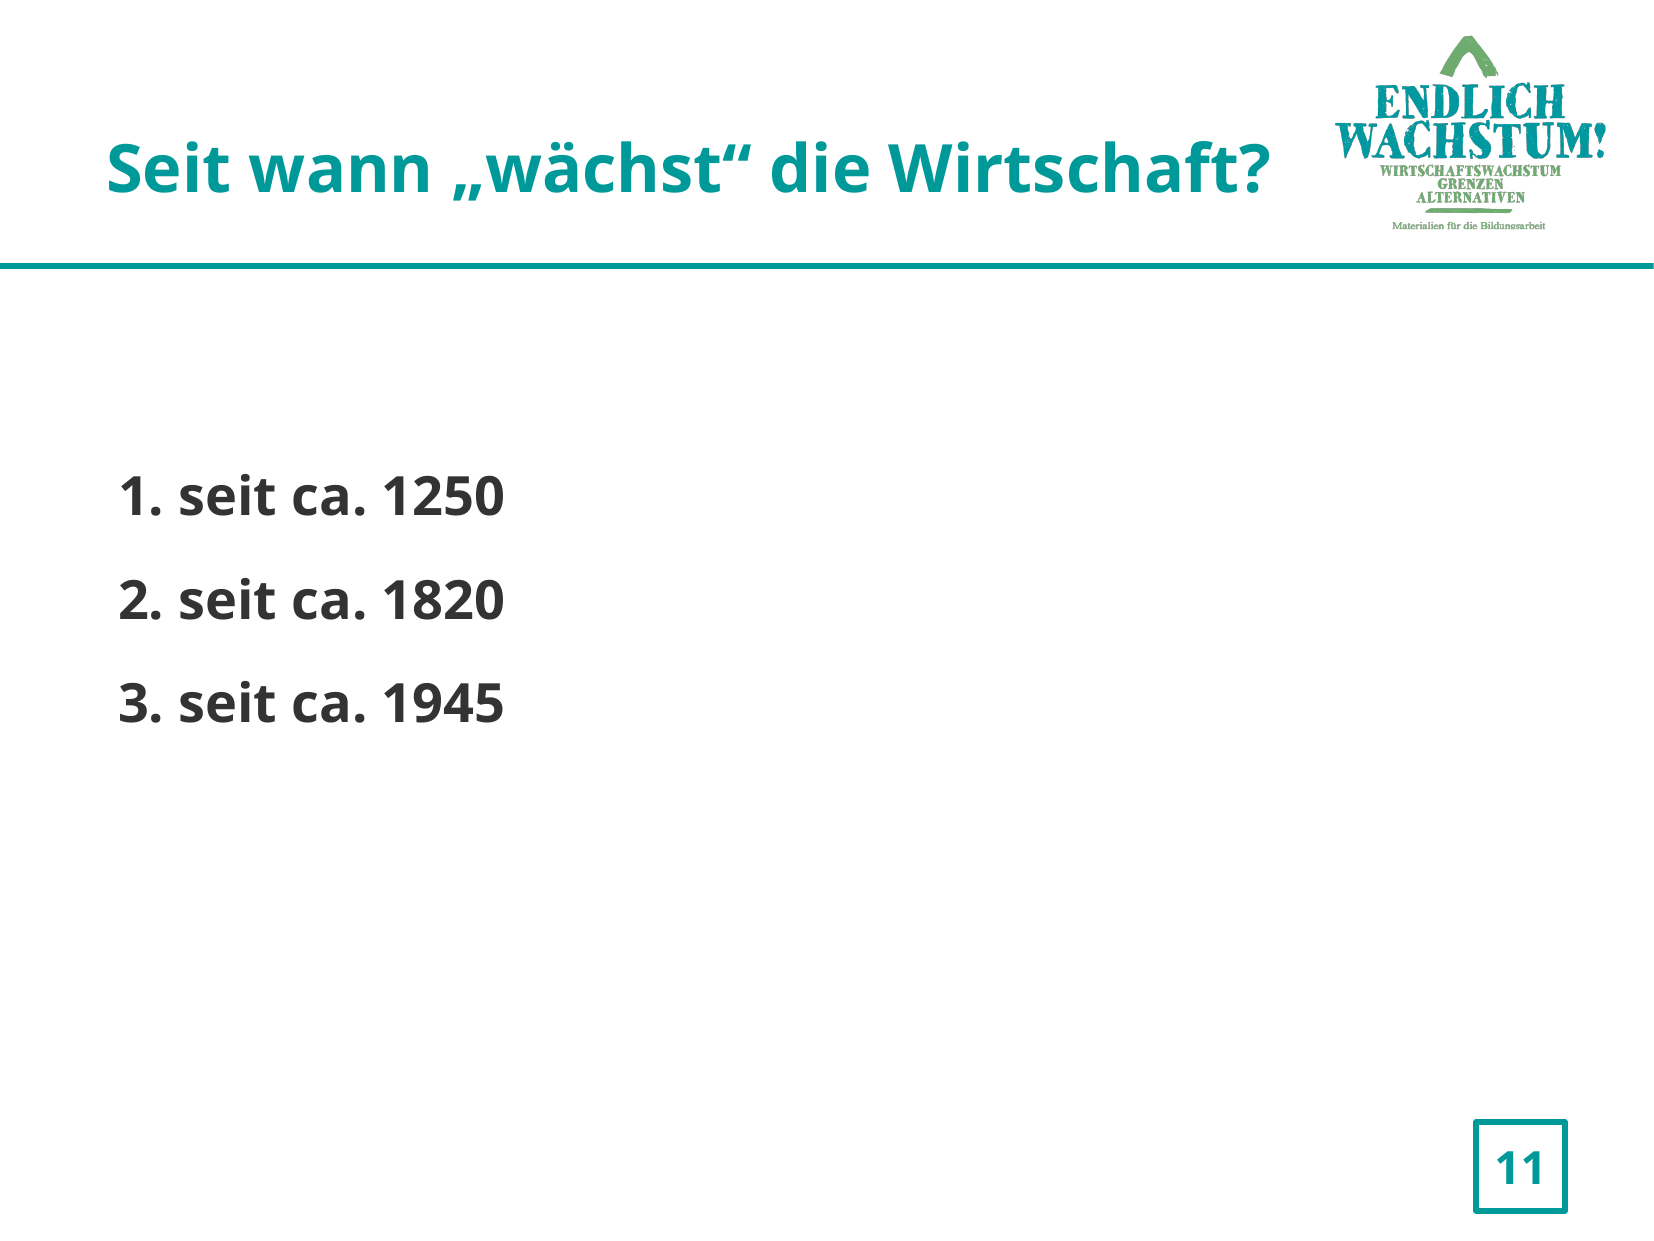

# Seit wann „wächst“ die Wirtschaft?
1. seit ca. 1250
2. seit ca. 1820
3. seit ca. 1945
11